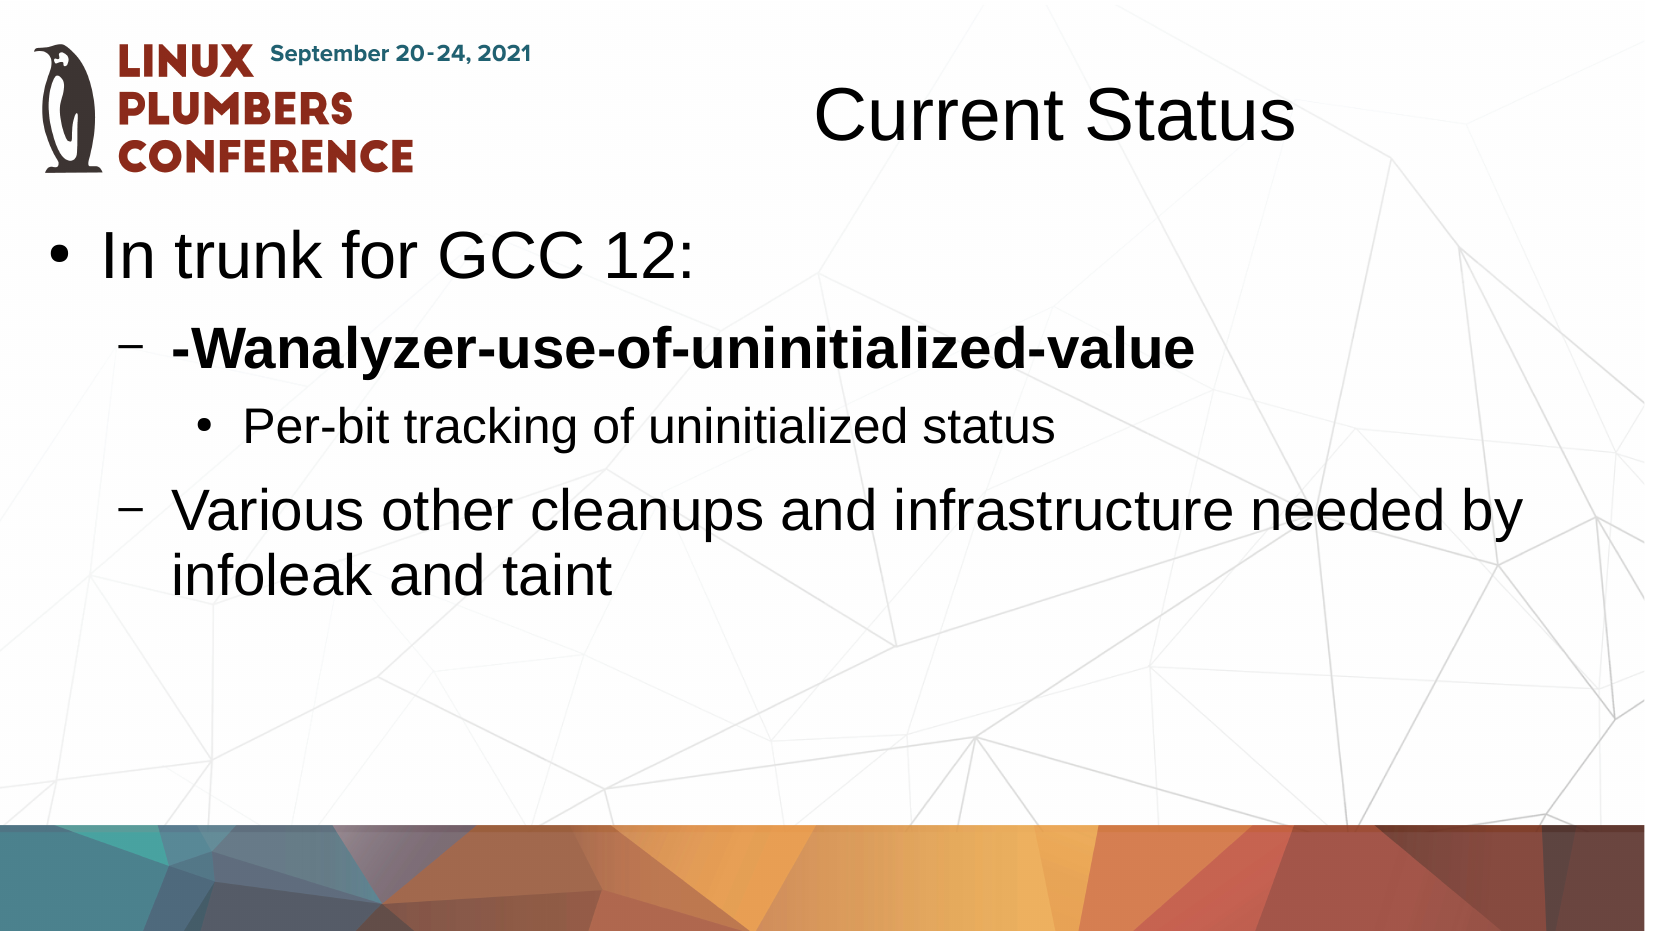

# Current Status
In trunk for GCC 12:
-Wanalyzer-use-of-uninitialized-value
Per-bit tracking of uninitialized status
Various other cleanups and infrastructure needed by infoleak and taint